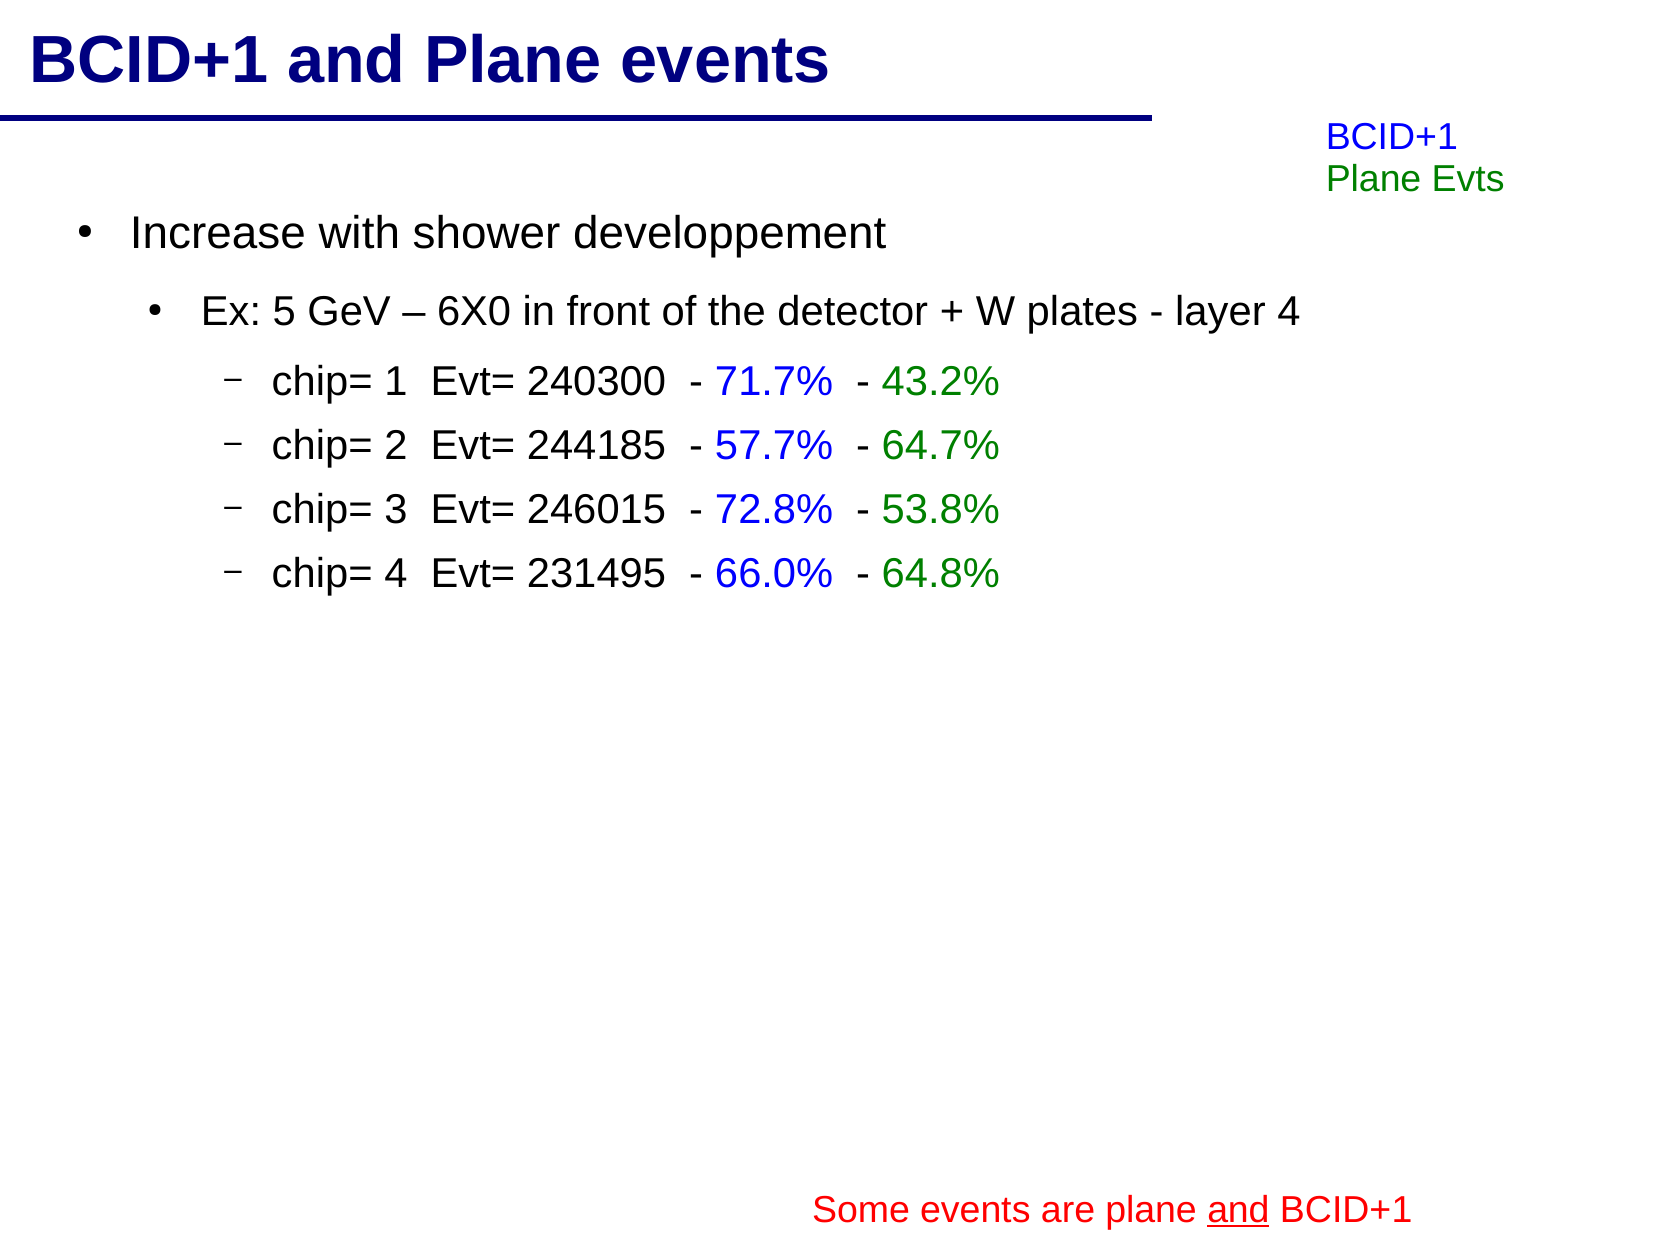

# BCID+1 and Plane events
BCID+1
Plane Evts
Increase with shower developpement
Ex: 5 GeV – 6X0 in front of the detector + W plates - layer 4
chip= 1 Evt= 240300 - 71.7% - 43.2%
chip= 2 Evt= 244185 - 57.7% - 64.7%
chip= 3 Evt= 246015 - 72.8% - 53.8%
chip= 4 Evt= 231495 - 66.0% - 64.8%
Some events are plane and BCID+1